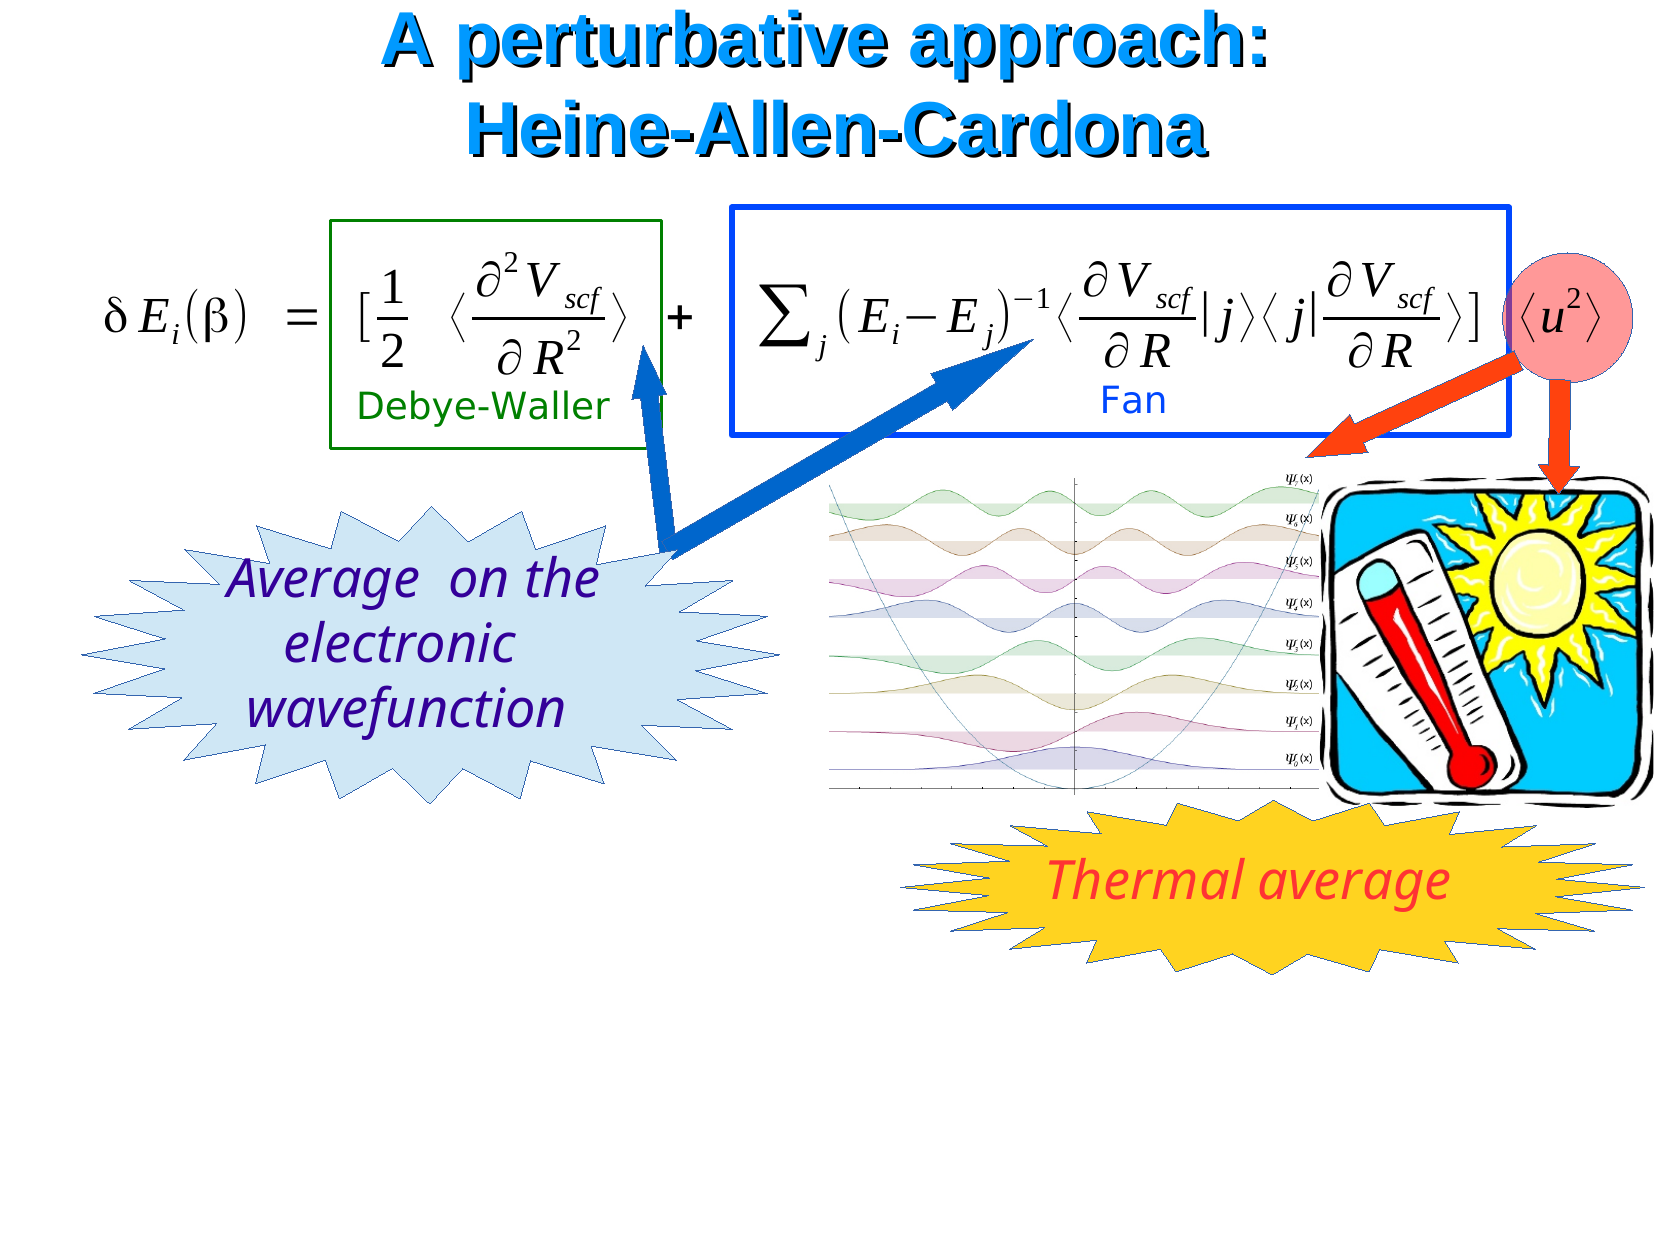

A perturbative approach:
Heine-Allen-Cardona
Fan
Debye-Waller
 Average on the
electronic
wavefunction
Thermal average